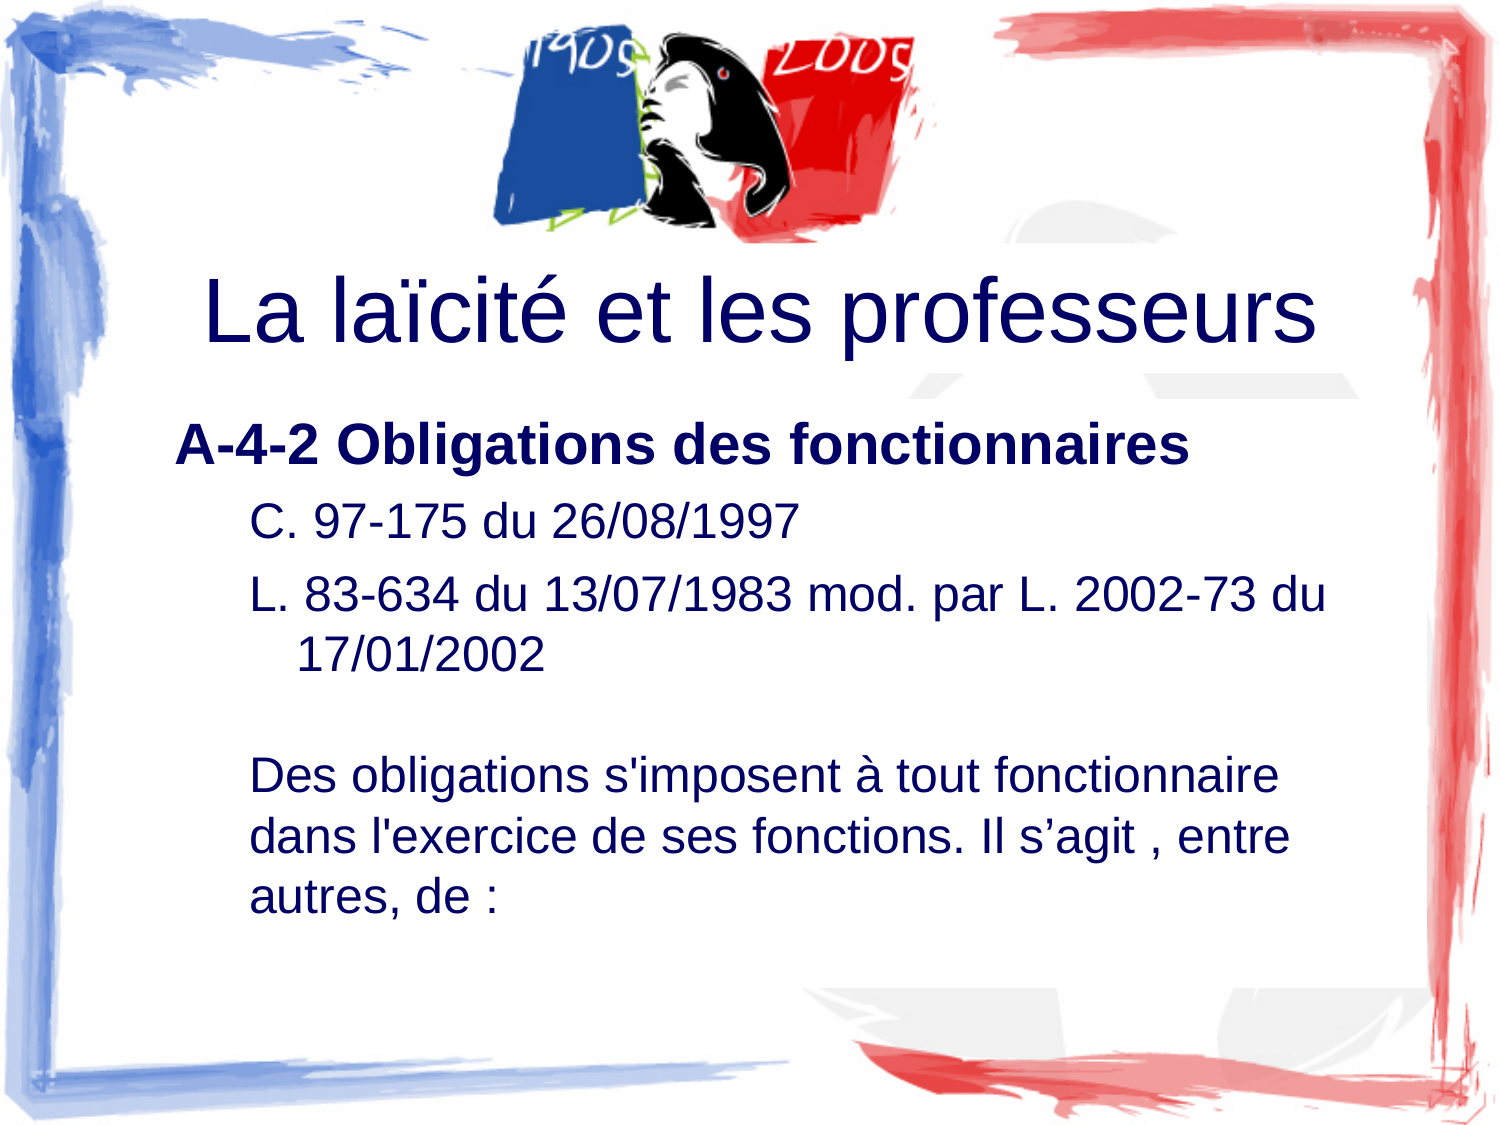

# La laïcité et les professeurs
A-4-2 Obligations des fonctionnaires
C. 97-175 du 26/08/1997
L. 83-634 du 13/07/1983 mod. par L. 2002-73 du 17/01/2002
Des obligations s'imposent à tout fonctionnaire
dans l'exercice de ses fonctions. Il s’agit , entre
autres, de :